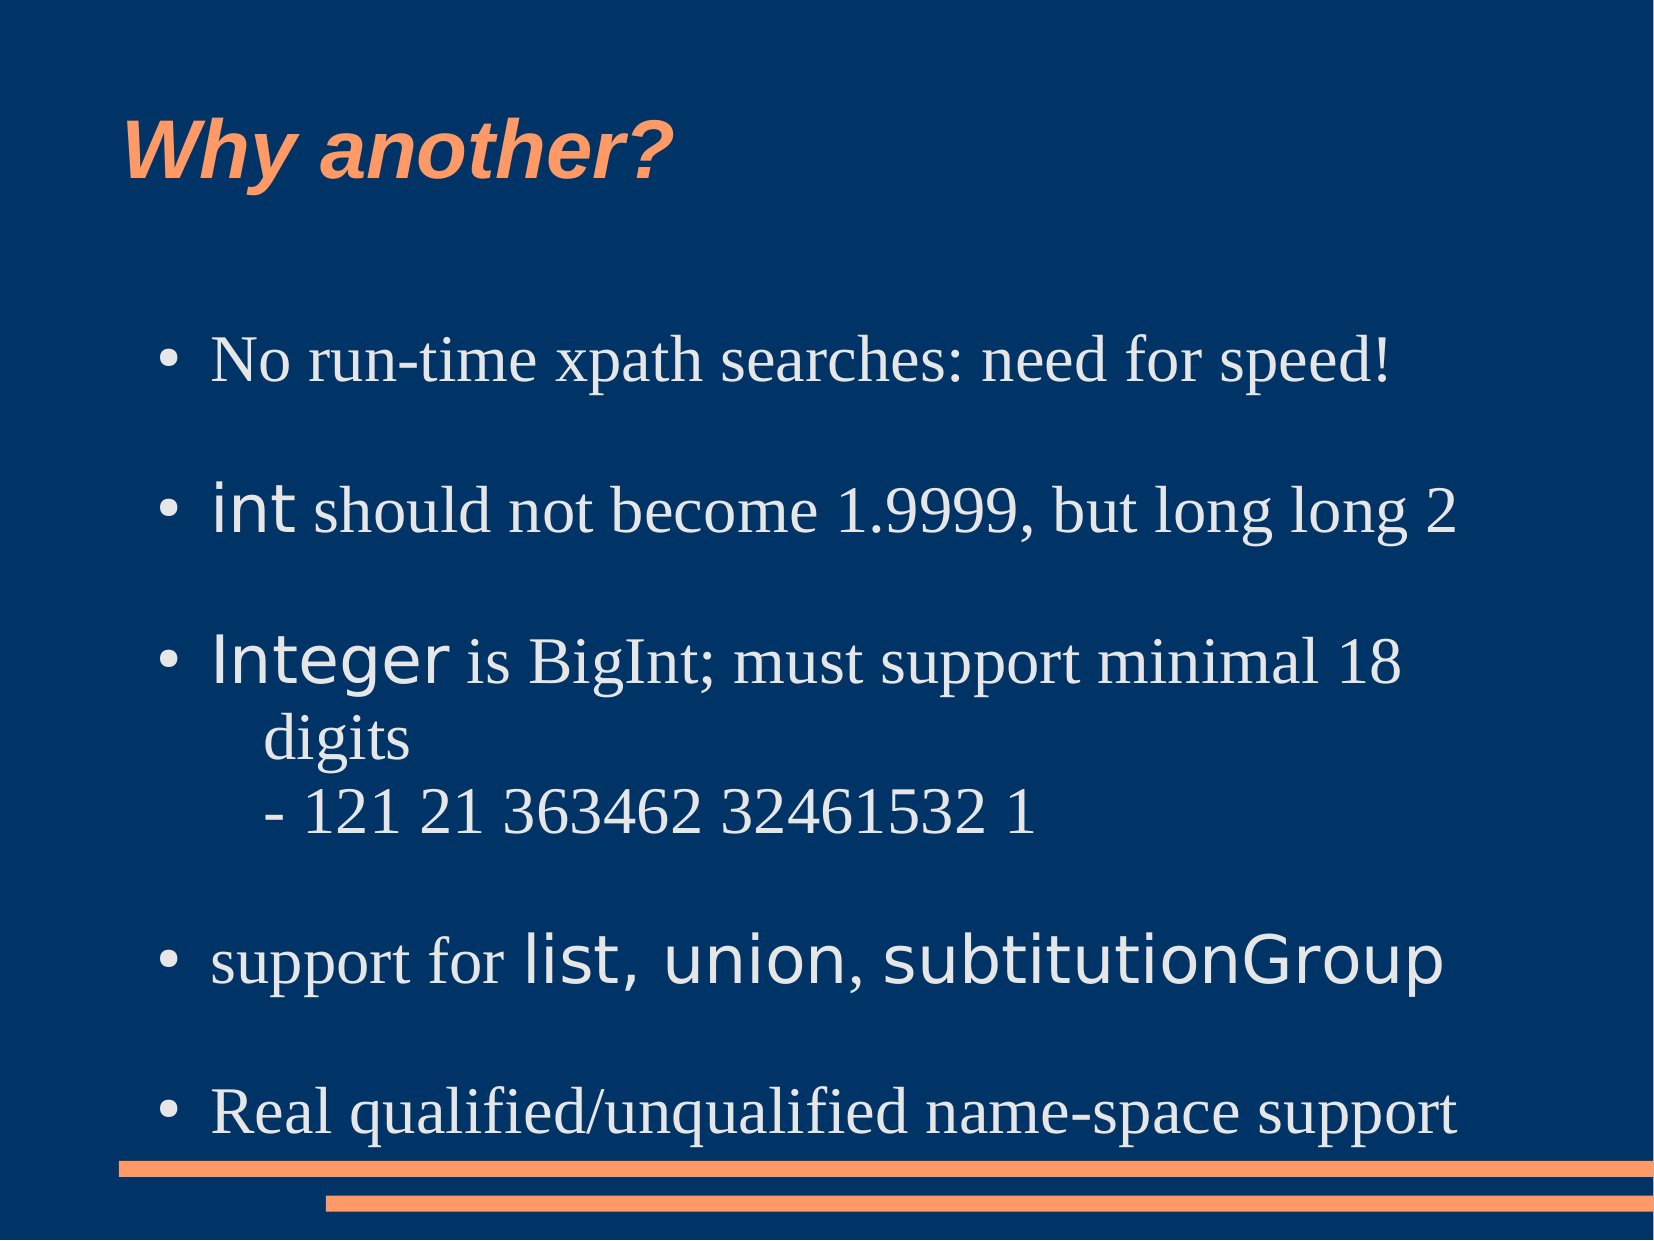

# Why another?
No run-time xpath searches: need for speed!
int should not become 1.9999, but long long 2
Integer is BigInt; must support minimal 18 digits
- 121 21 363462 32461532 1
support for list, union, subtitutionGroup
Real qualified/unqualified name-space support